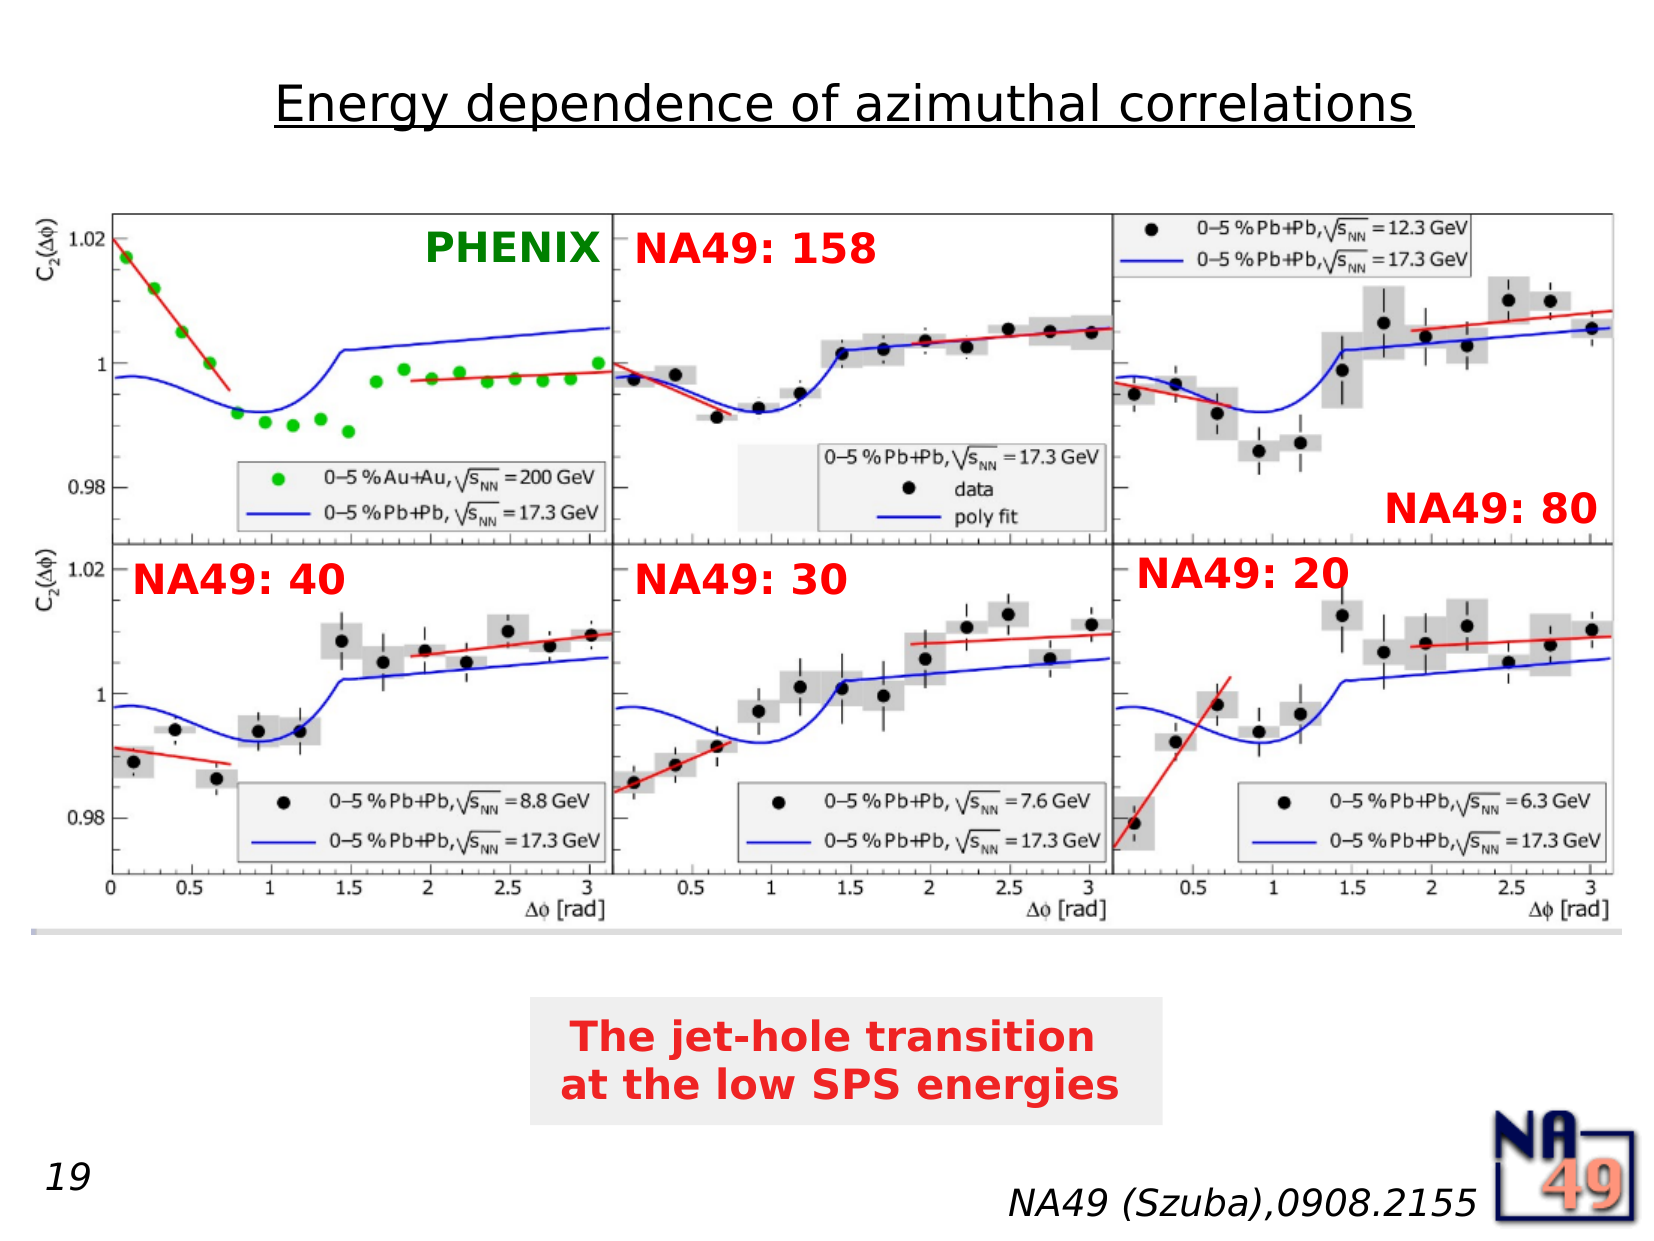

Energy dependence of azimuthal correlations
PHENIX
NA49: 158
NA49: 80
NA49: 20
NA49: 40
NA49: 30
The jet-hole transition
at the low SPS energies
NA49 (Szuba),0908.2155